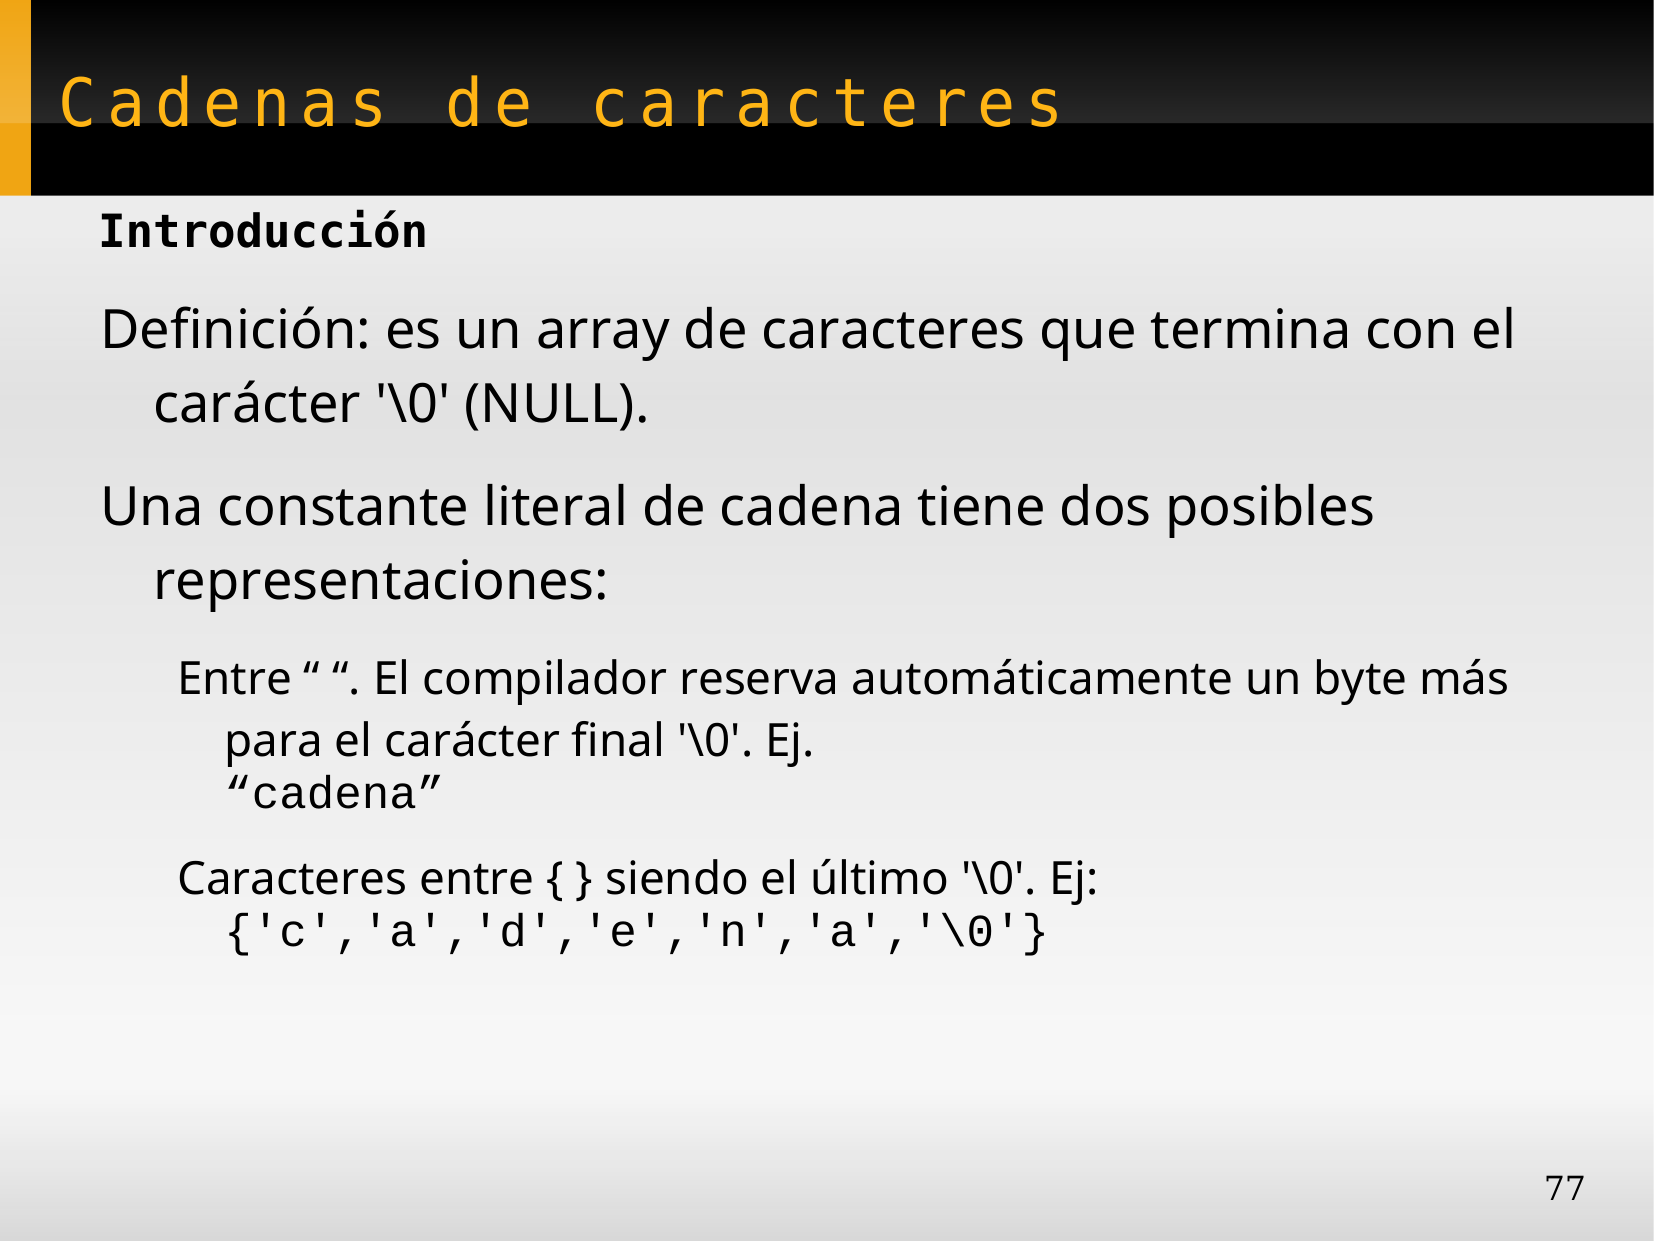

# Cadenas de caracteres
Introducción
Definición: es un array de caracteres que termina con el carácter '\0' (NULL).
Una constante literal de cadena tiene dos posibles representaciones:
Entre “ “. El compilador reserva automáticamente un byte más para el carácter final '\0'. Ej.
“cadena”
Caracteres entre { } siendo el último '\0'. Ej:
{'c','a','d','e','n','a','\0'}
77